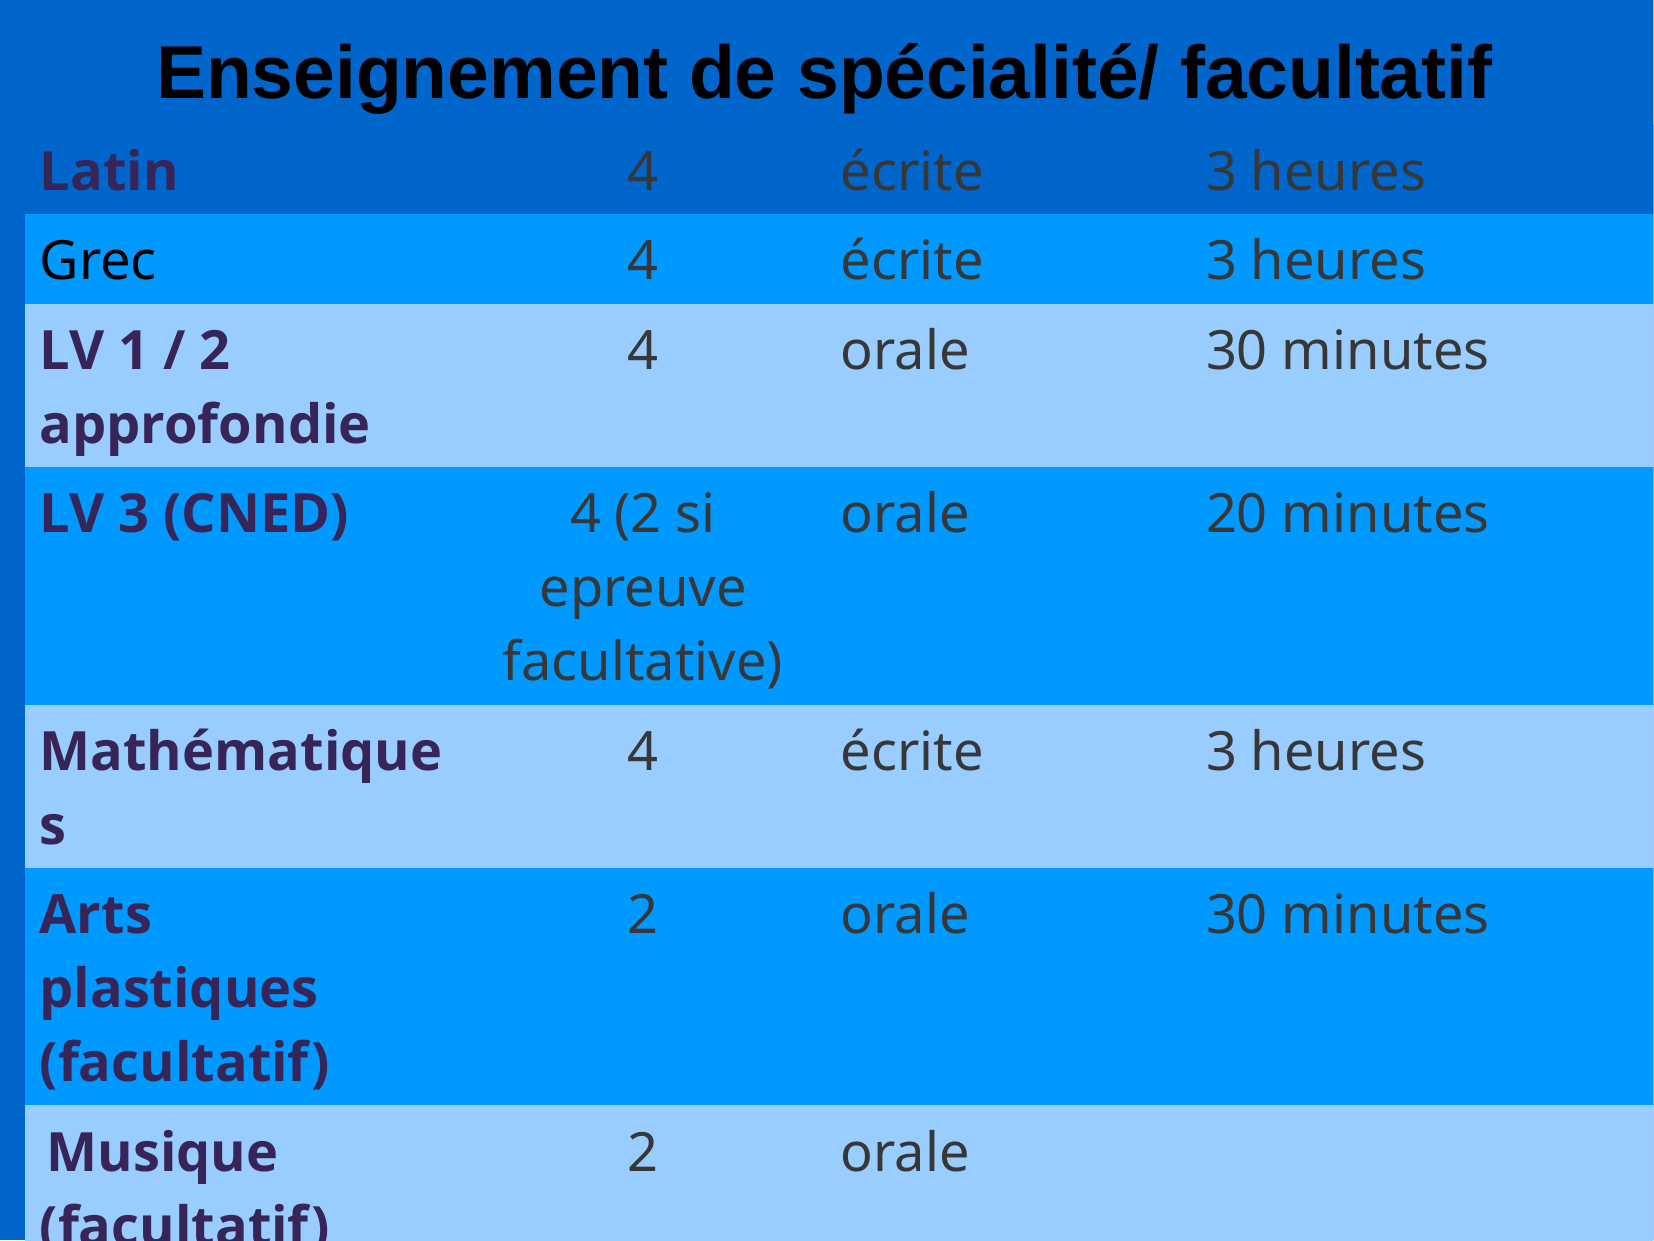

Enseignement de spécialité/ facultatif
| Latin | 4 | écrite | 3 heures |
| --- | --- | --- | --- |
| Grec | 4 | écrite | 3 heures |
| LV 1 / 2 approfondie | 4 | orale | 30 minutes |
| LV 3 (CNED) | 4 (2 si epreuve facultative) | orale | 20 minutes |
| Mathématiques | 4 | écrite | 3 heures |
| Arts plastiques (facultatif) | 2 | orale | 30 minutes |
| Musique (facultatif) | 2 | orale | |